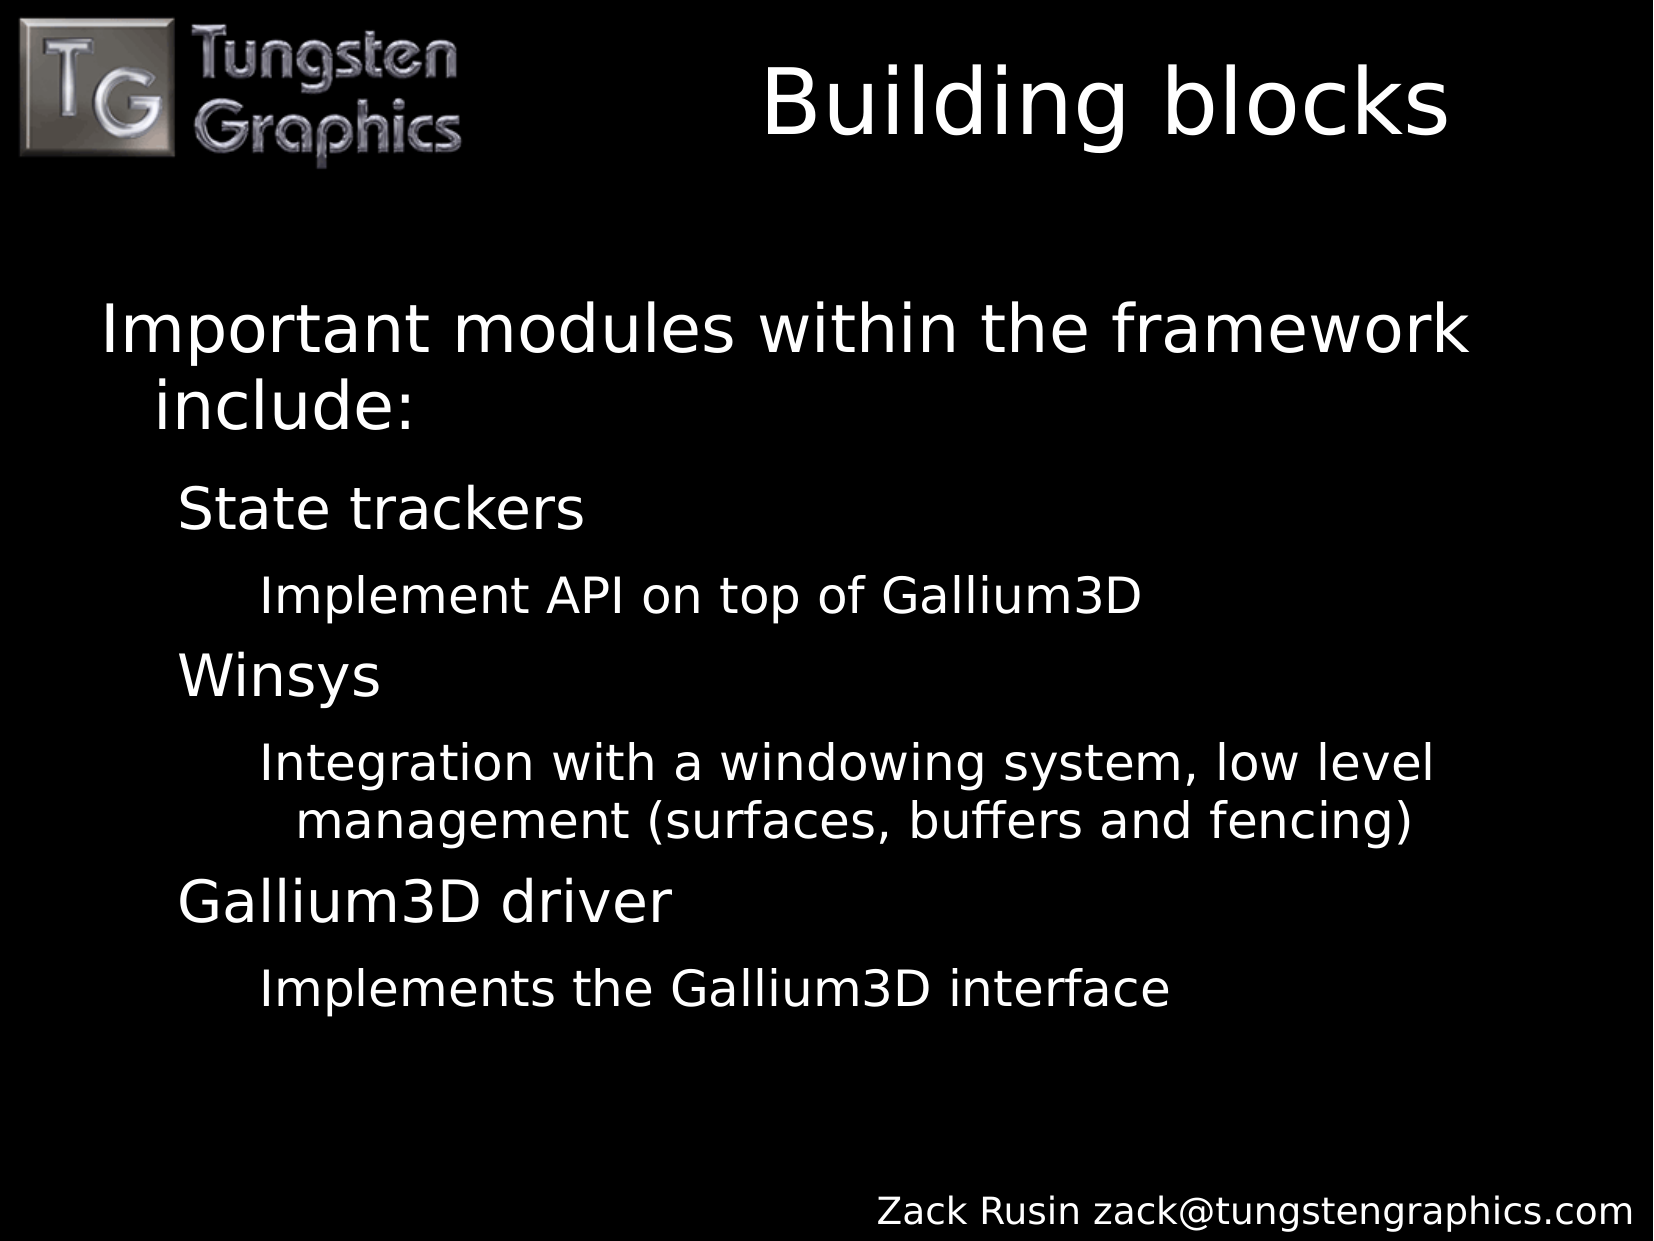

# Building blocks
Important modules within the framework include:
State trackers
Implement API on top of Gallium3D
Winsys
Integration with a windowing system, low level management (surfaces, buffers and fencing)
Gallium3D driver
Implements the Gallium3D interface
Zack Rusin zack@tungstengraphics.com